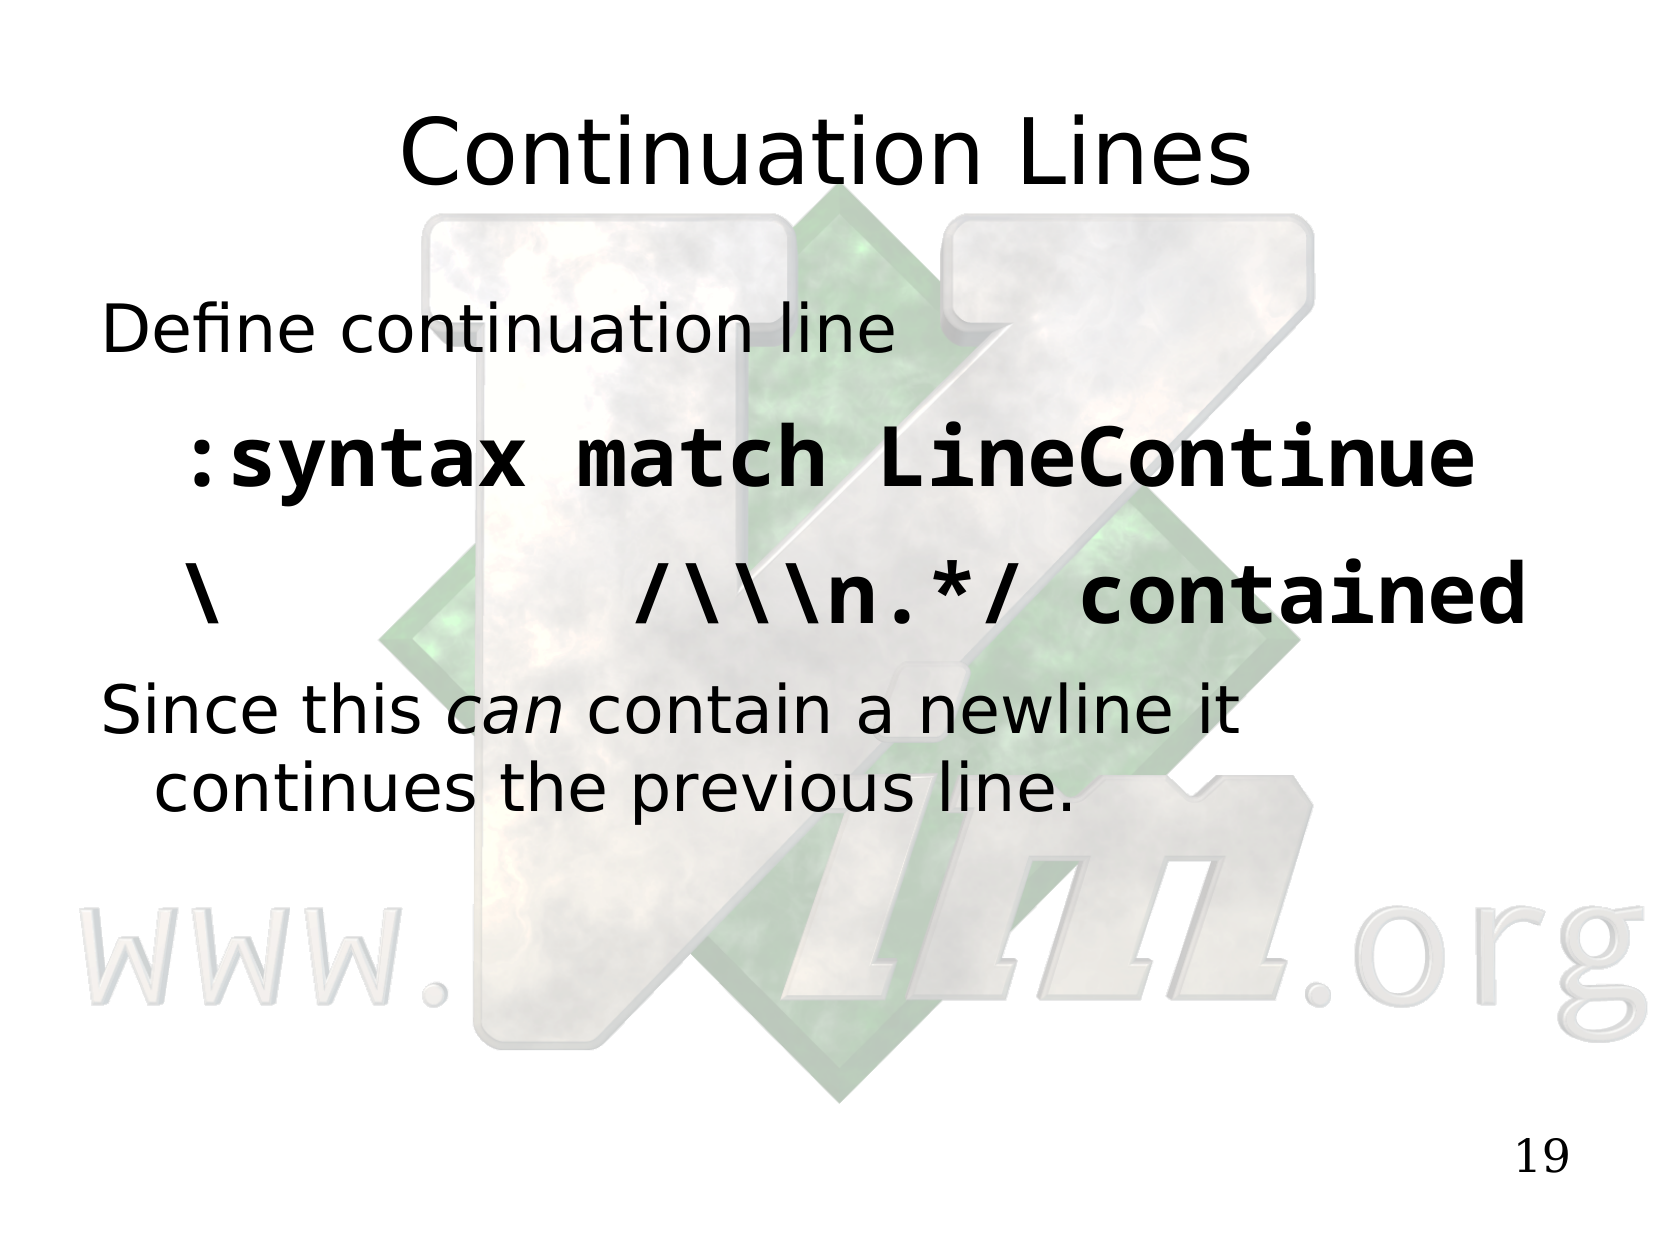

# Continuation Lines
Define continuation line
:syntax match LineContinue
\ /\\\n.*/ contained
Since this can contain a newline it continues the previous line.
19